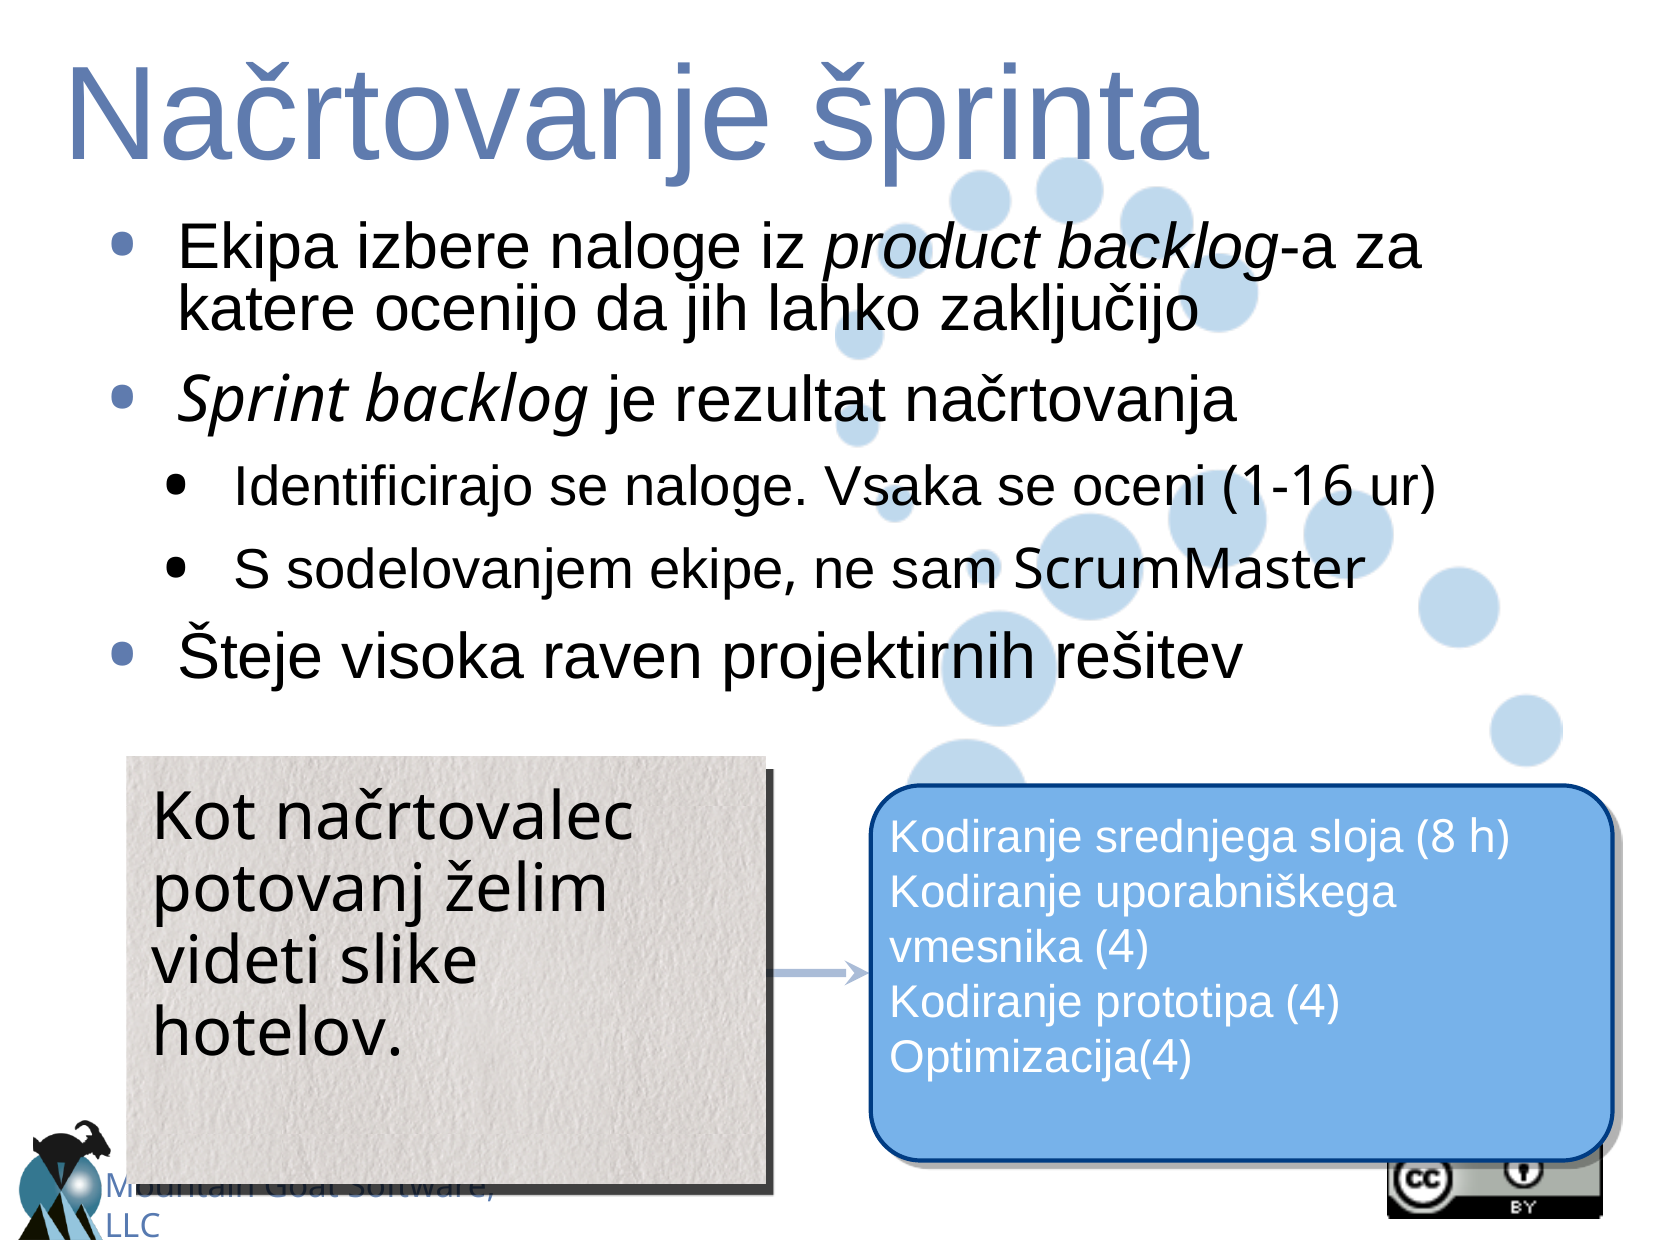

# Načrtovanje šprinta
Ekipa izbere naloge iz product backlog-a za katere ocenijo da jih lahko zaključijo
Sprint backlog je rezultat načrtovanja
Identificirajo se naloge. Vsaka se oceni (1-16 ur)
S sodelovanjem ekipe, ne sam ScrumMaster
Šteje visoka raven projektirnih rešitev
Kot načrtovalec potovanj želim videti slike hotelov.
Kodiranje srednjega sloja (8 h)
Kodiranje uporabniškega vmesnika (4)
Kodiranje prototipa (4)
Optimizacija(4)